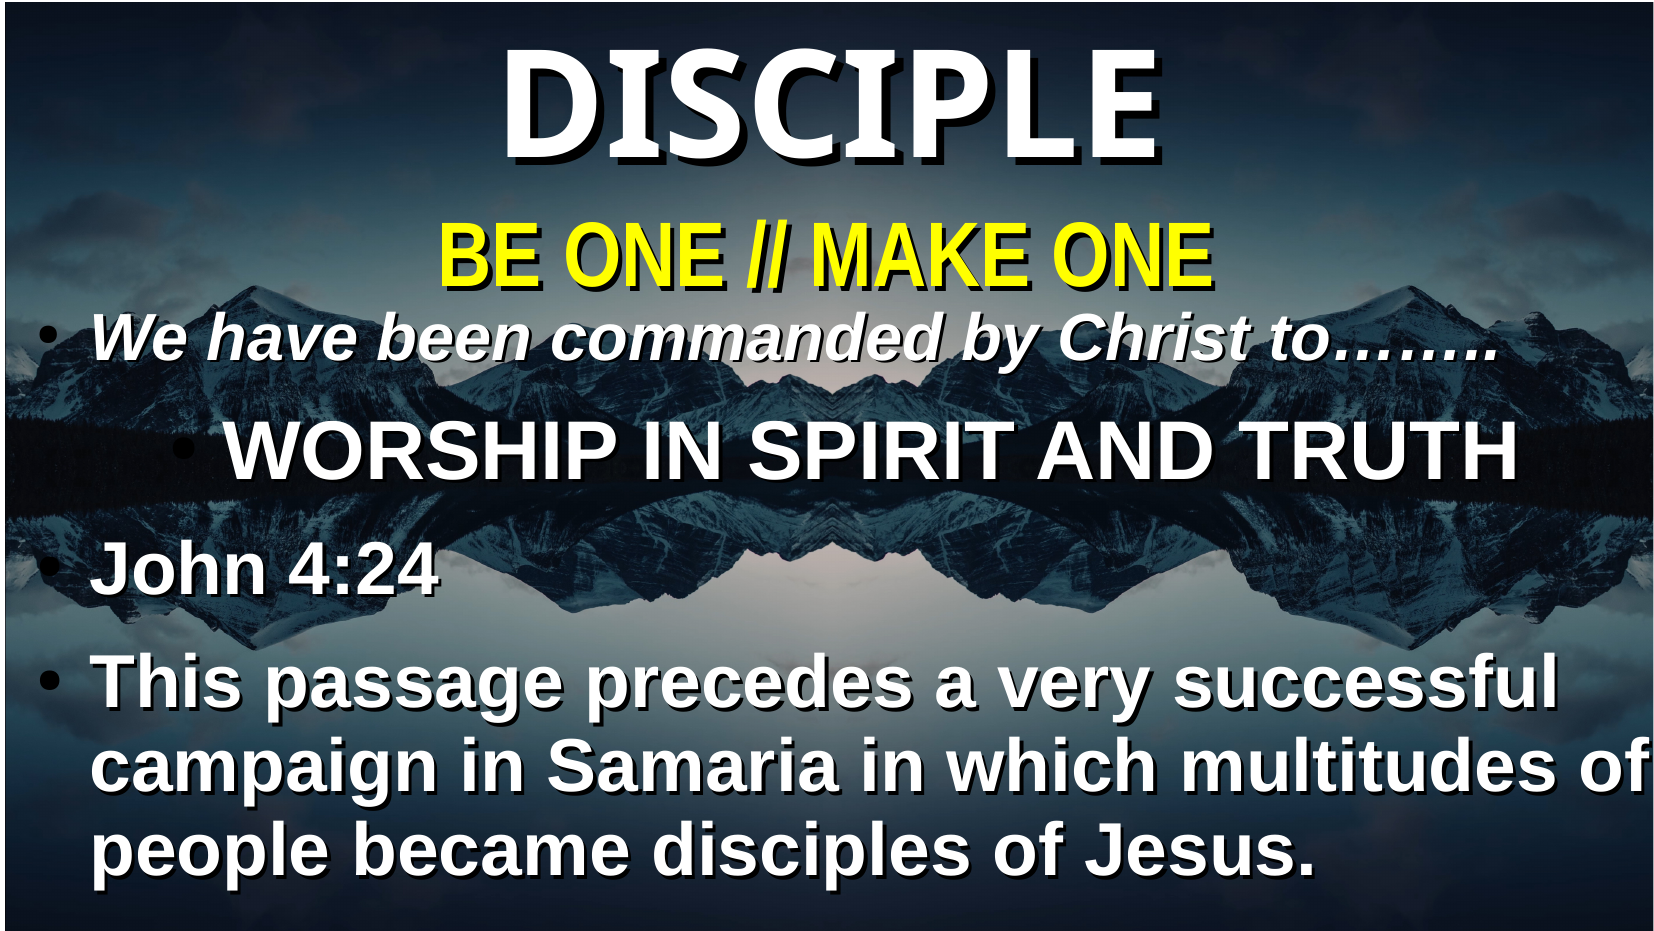

# DISCIPLE BE ONE // MAKE ONE
We have been commanded by Christ to……..
WORSHIP IN SPIRIT AND TRUTH
John 4:24
This passage precedes a very successful campaign in Samaria in which multitudes of people became disciples of Jesus.